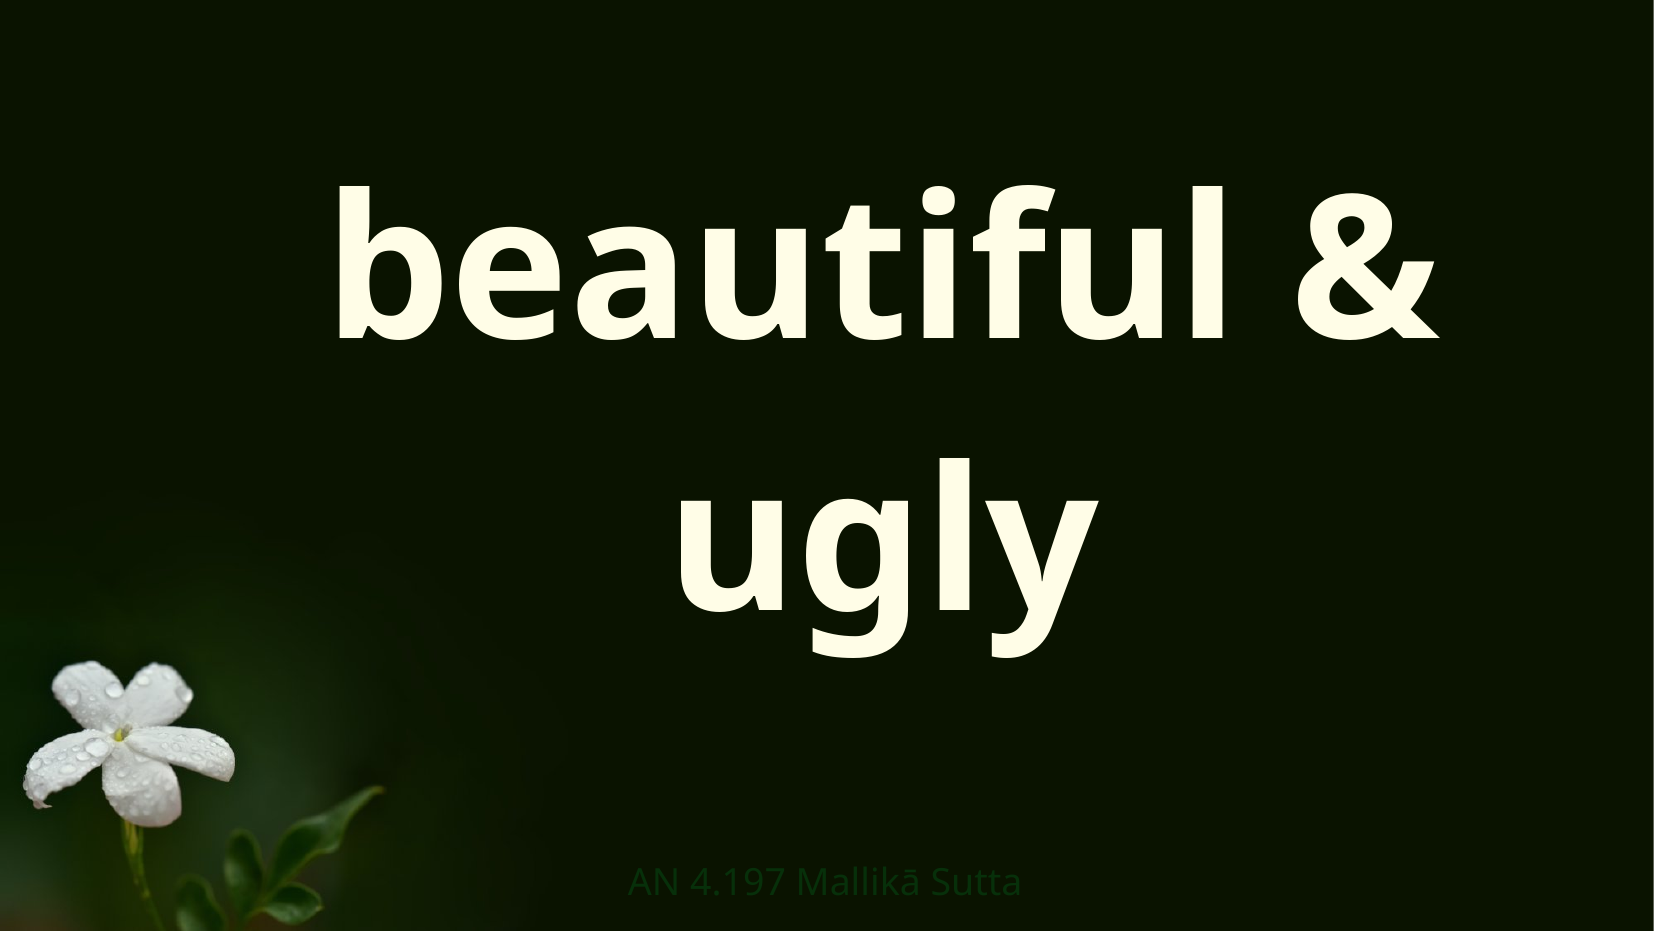

# beautiful &
ugly
AN 4.197 Mallikā Sutta